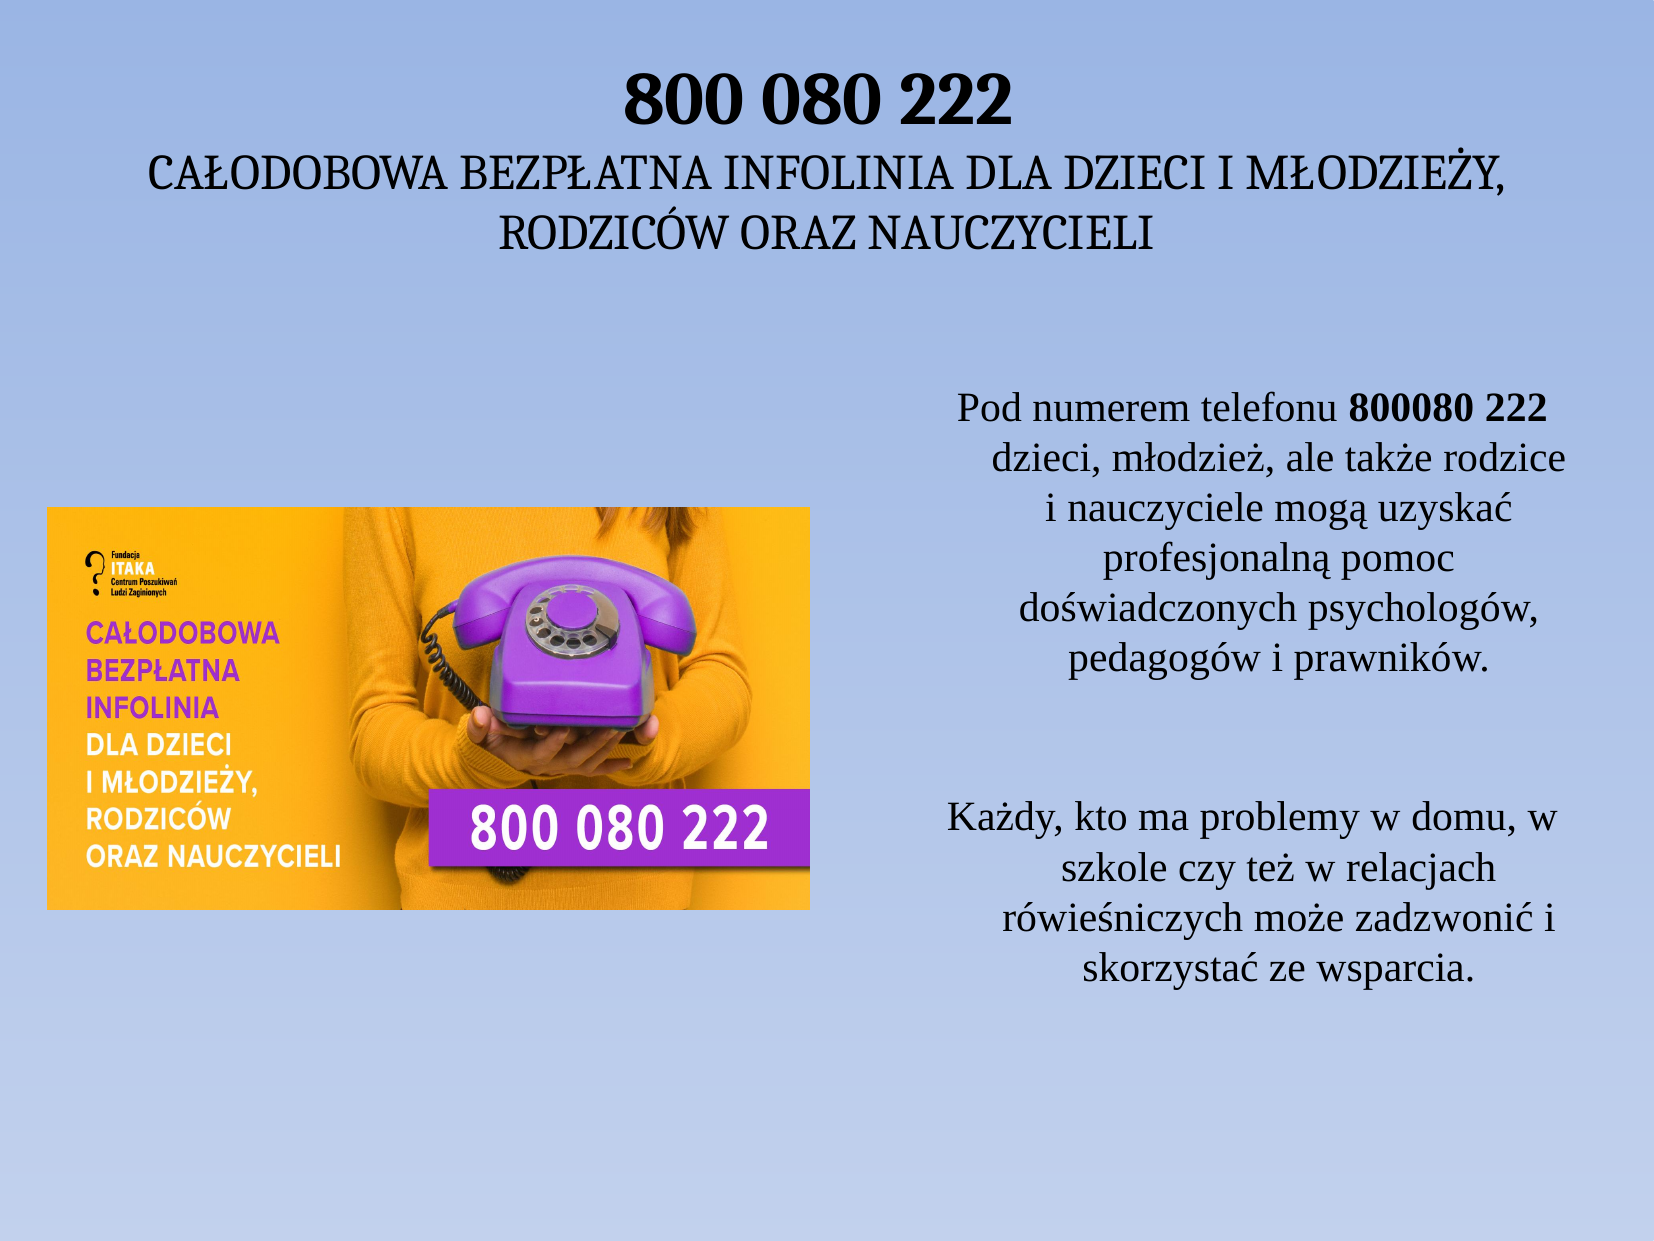

# 800 080 222 CAŁODOBOWA BEZPŁATNA INFOLINIA DLA DZIECI I MŁODZIEŻY, RODZICÓW ORAZ NAUCZYCIELI
Pod numerem telefonu 800080 222 dzieci, młodzież, ale także rodzice i nauczyciele mogą uzyskać profesjonalną pomoc doświadczonych psychologów, pedagogów i prawników.
Każdy, kto ma problemy w domu, w szkole czy też w relacjach rówieśniczych może zadzwonić i skorzystać ze wsparcia.